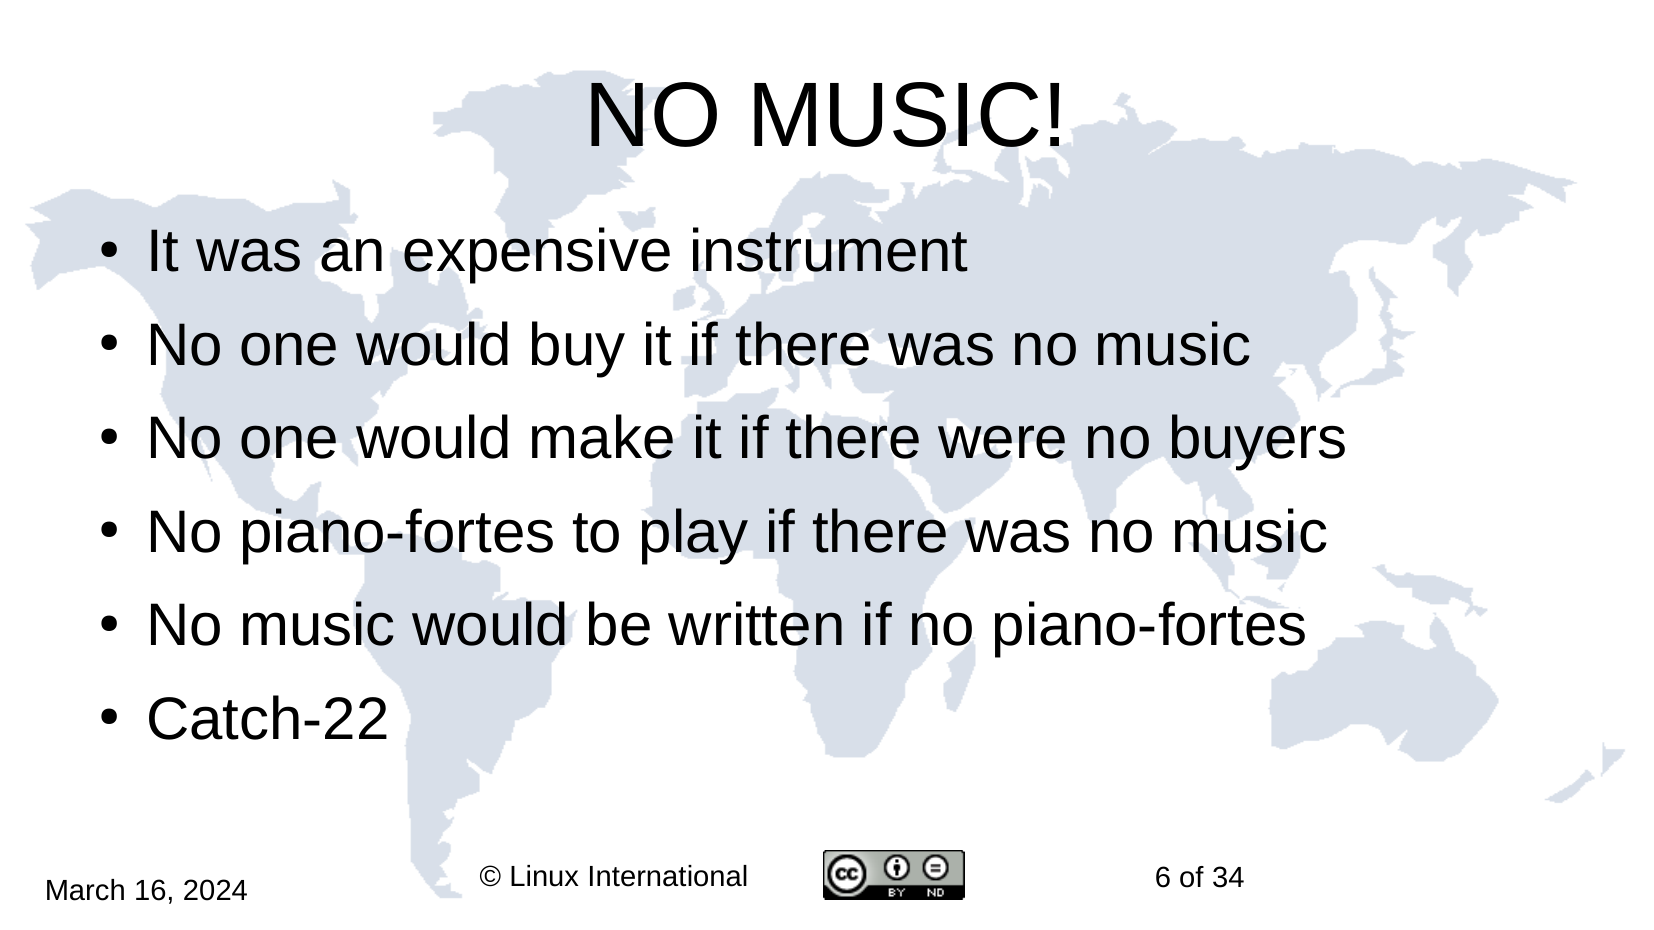

# NO MUSIC!
It was an expensive instrument
No one would buy it if there was no music
No one would make it if there were no buyers
No piano-fortes to play if there was no music
No music would be written if no piano-fortes
Catch-22